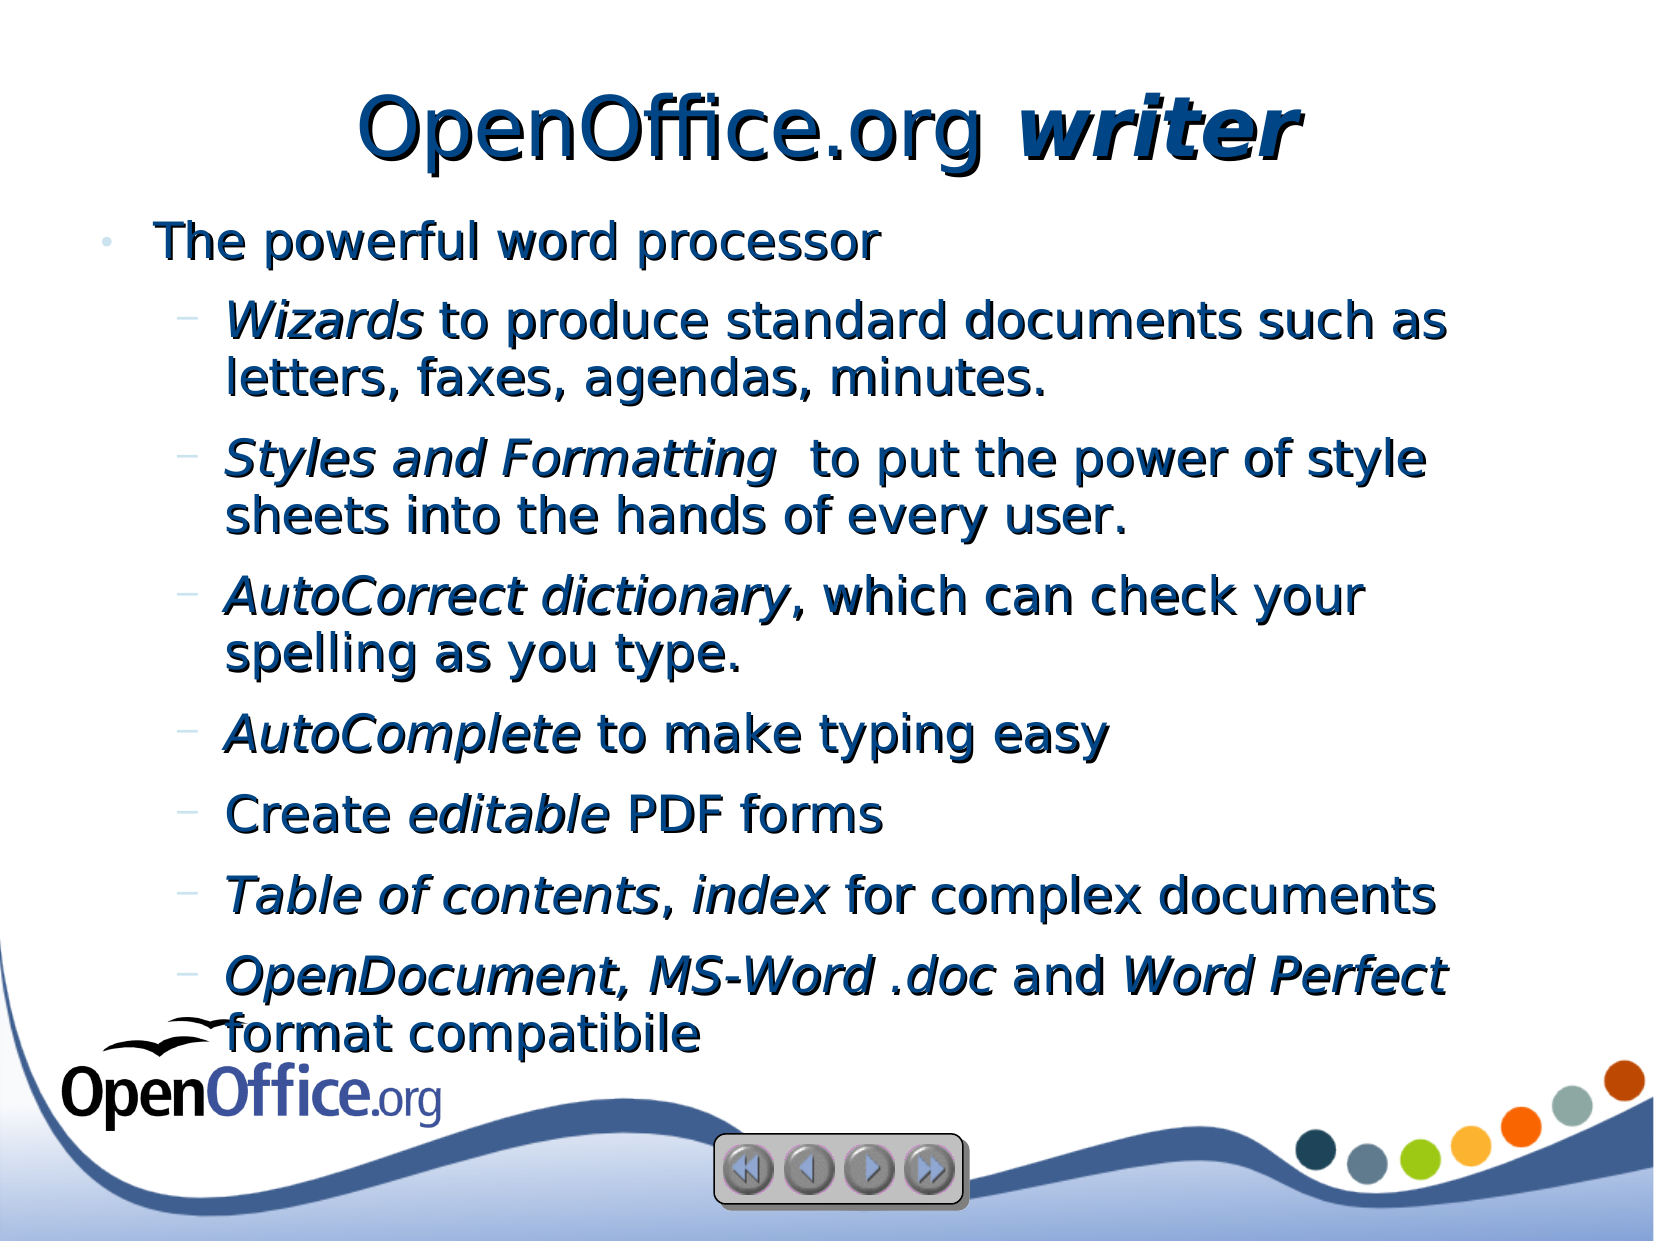

# OpenOffice.org writer
The powerful word processor
Wizards to produce standard documents such as letters, faxes, agendas, minutes.
Styles and Formatting to put the power of style sheets into the hands of every user.
AutoCorrect dictionary, which can check your spelling as you type.
AutoComplete to make typing easy
Create editable PDF forms
Table of contents, index for complex documents
OpenDocument, MS-Word .doc and Word Perfect format compatibile